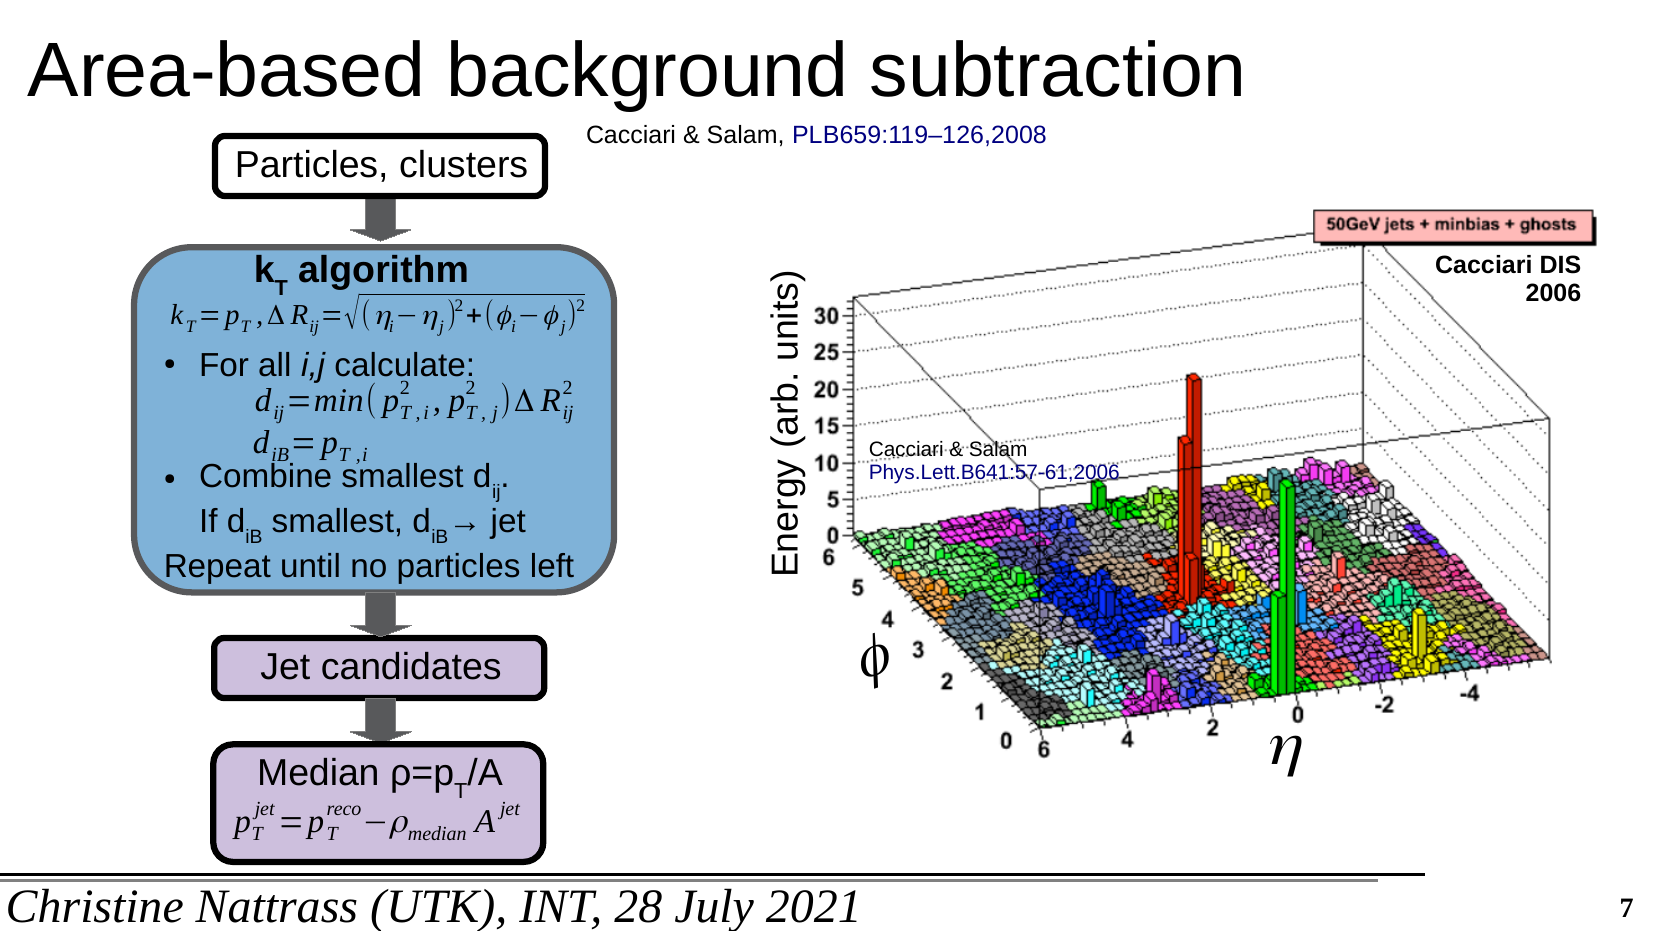

# Area-based background subtraction
Cacciari & Salam, PLB659:119–126,2008
Particles, clusters
kT algorithm
For all i,j calculate:
Combine smallest dij.
If diB smallest, diB→ jet
Repeat until no particles left
Jet candidates
Median ρ=pT/A
Cacciari DIS 2006
Energy (arb. units)
Cacciari & Salam
Phys.Lett.B641:57-61,2006